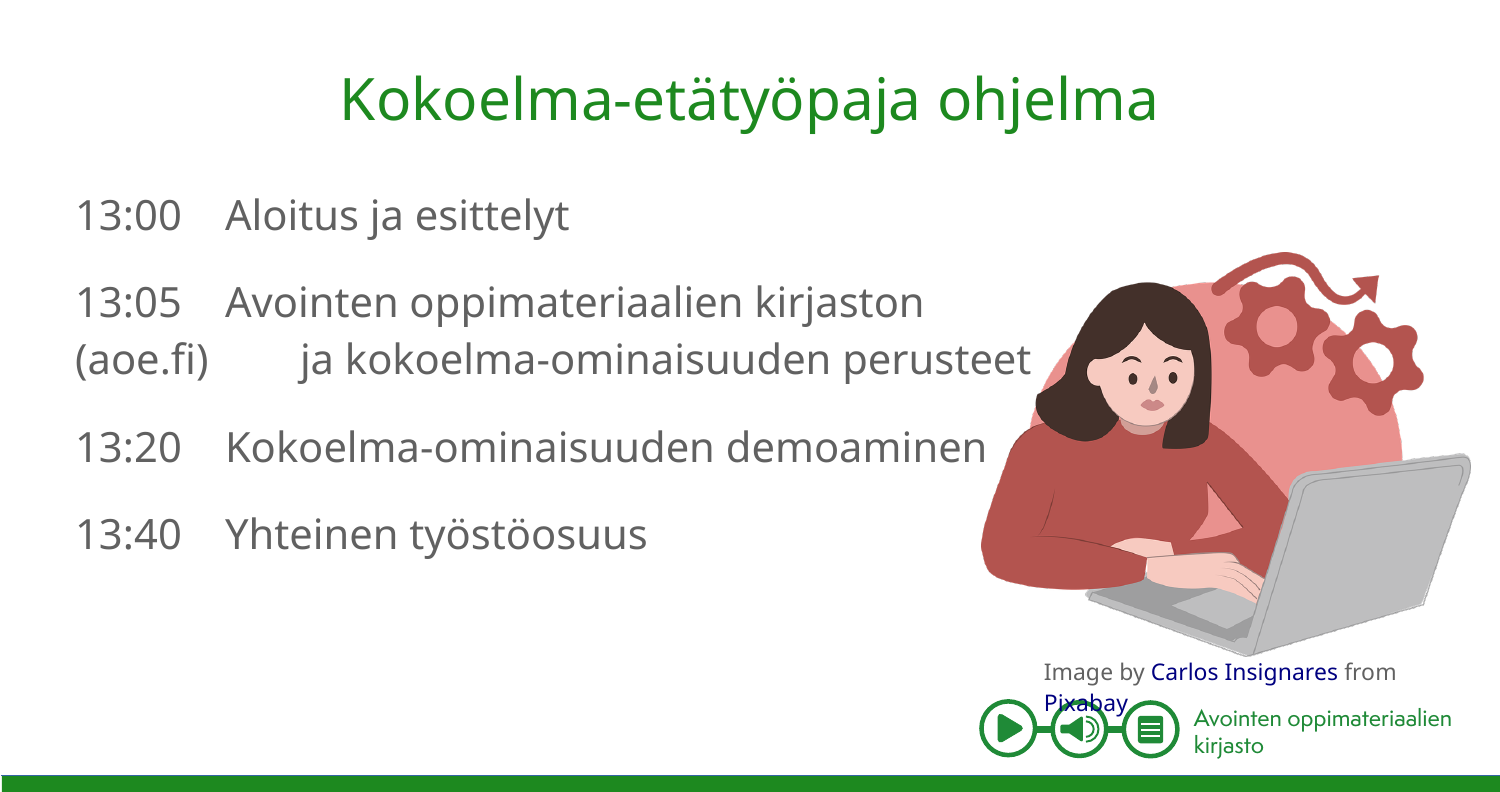

# Kokoelma-etätyöpaja ohjelma
13:00	Aloitus ja esittelyt
13:05 	Avointen oppimateriaalien kirjaston (aoe.fi) 		ja kokoelma-ominaisuuden perusteet
13:20 	Kokoelma-ominaisuuden demoaminen
13:40 	Yhteinen työstöosuus
Image by Carlos Insignares from Pixabay